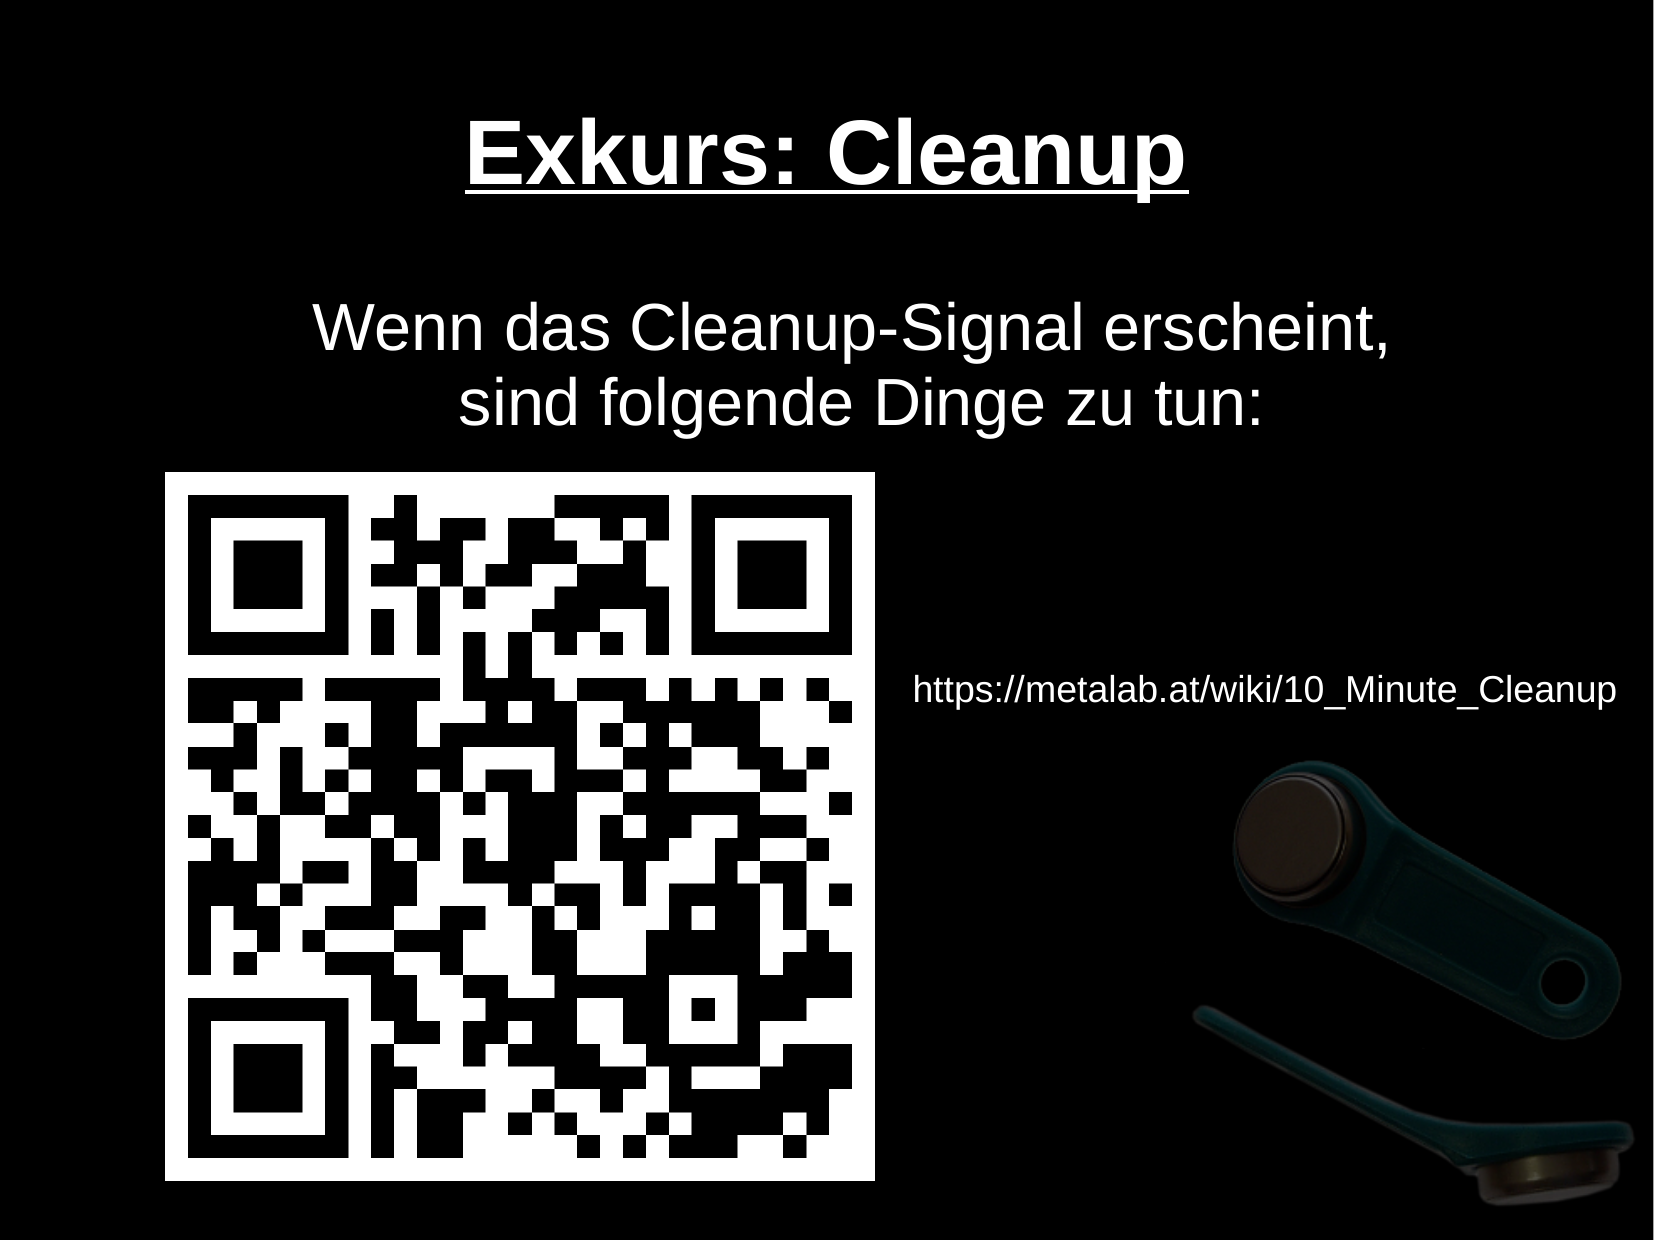

# Exkurs: Cleanup
Wenn das Cleanup-Signal erscheint,
sind folgende Dinge zu tun:
https://metalab.at/wiki/10_Minute_Cleanup